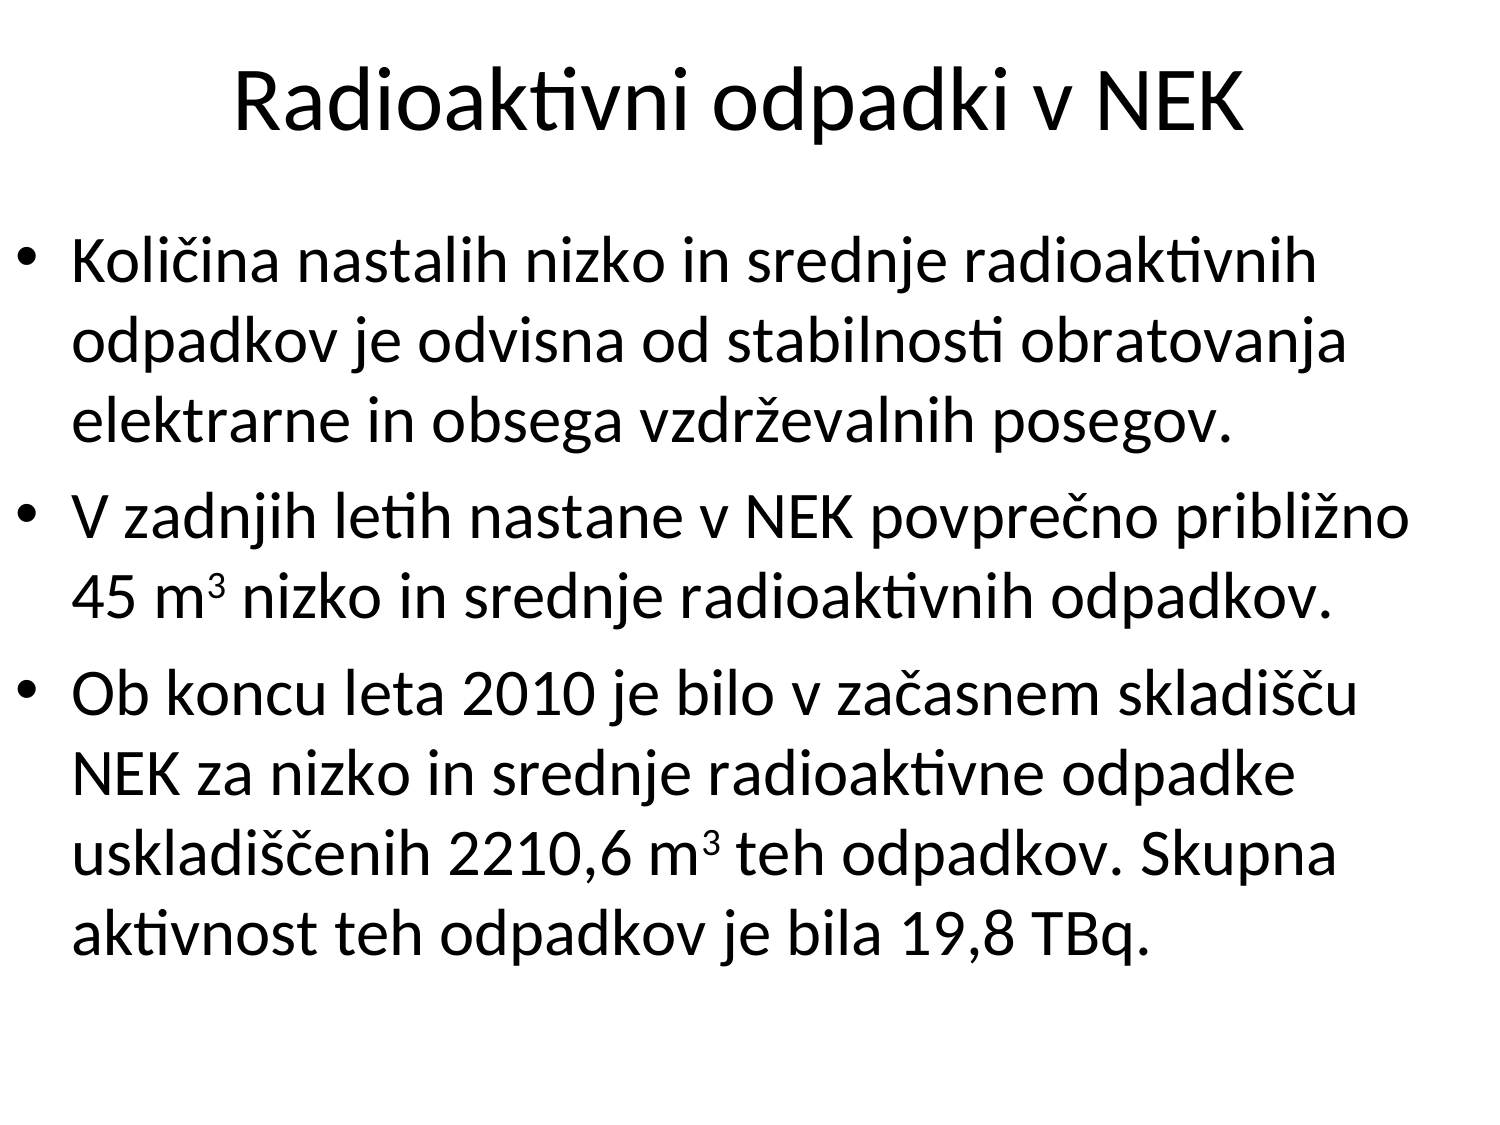

Radioaktivni odpadki v NEK
Količina nastalih nizko in srednje radioaktivnih odpadkov je odvisna od stabilnosti obratovanja elektrarne in obsega vzdrževalnih posegov.
V zadnjih letih nastane v NEK povprečno približno 45 m3 nizko in srednje radioaktivnih odpadkov.
Ob koncu leta 2010 je bilo v začasnem skladišču NEK za nizko in srednje radioaktivne odpadke uskladiščenih 2210,6 m3 teh odpadkov. Skupna aktivnost teh odpadkov je bila 19,8 TBq.